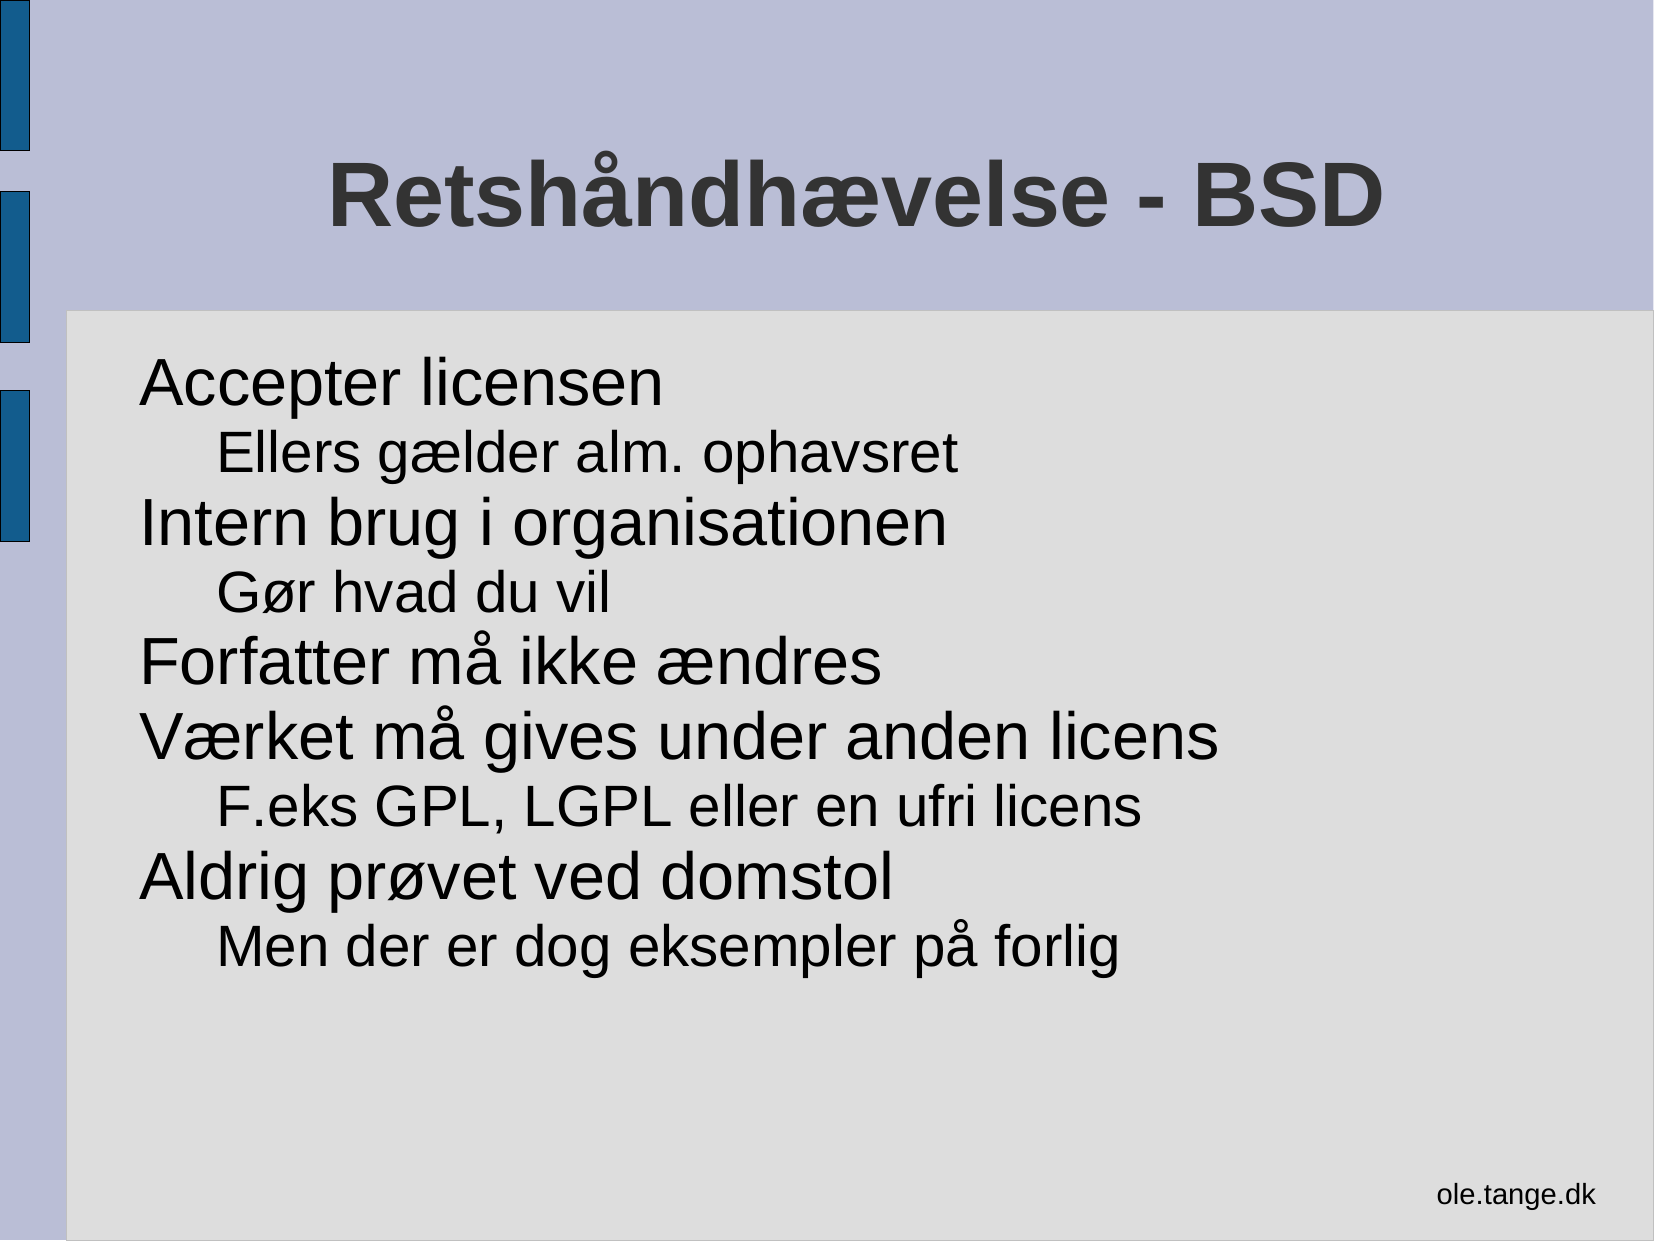

# Retshåndhævelse - BSD
Accepter licensen
Ellers gælder alm. ophavsret
Intern brug i organisationen
Gør hvad du vil
Forfatter må ikke ændres
Værket må gives under anden licens
F.eks GPL, LGPL eller en ufri licens
Aldrig prøvet ved domstol
Men der er dog eksempler på forlig